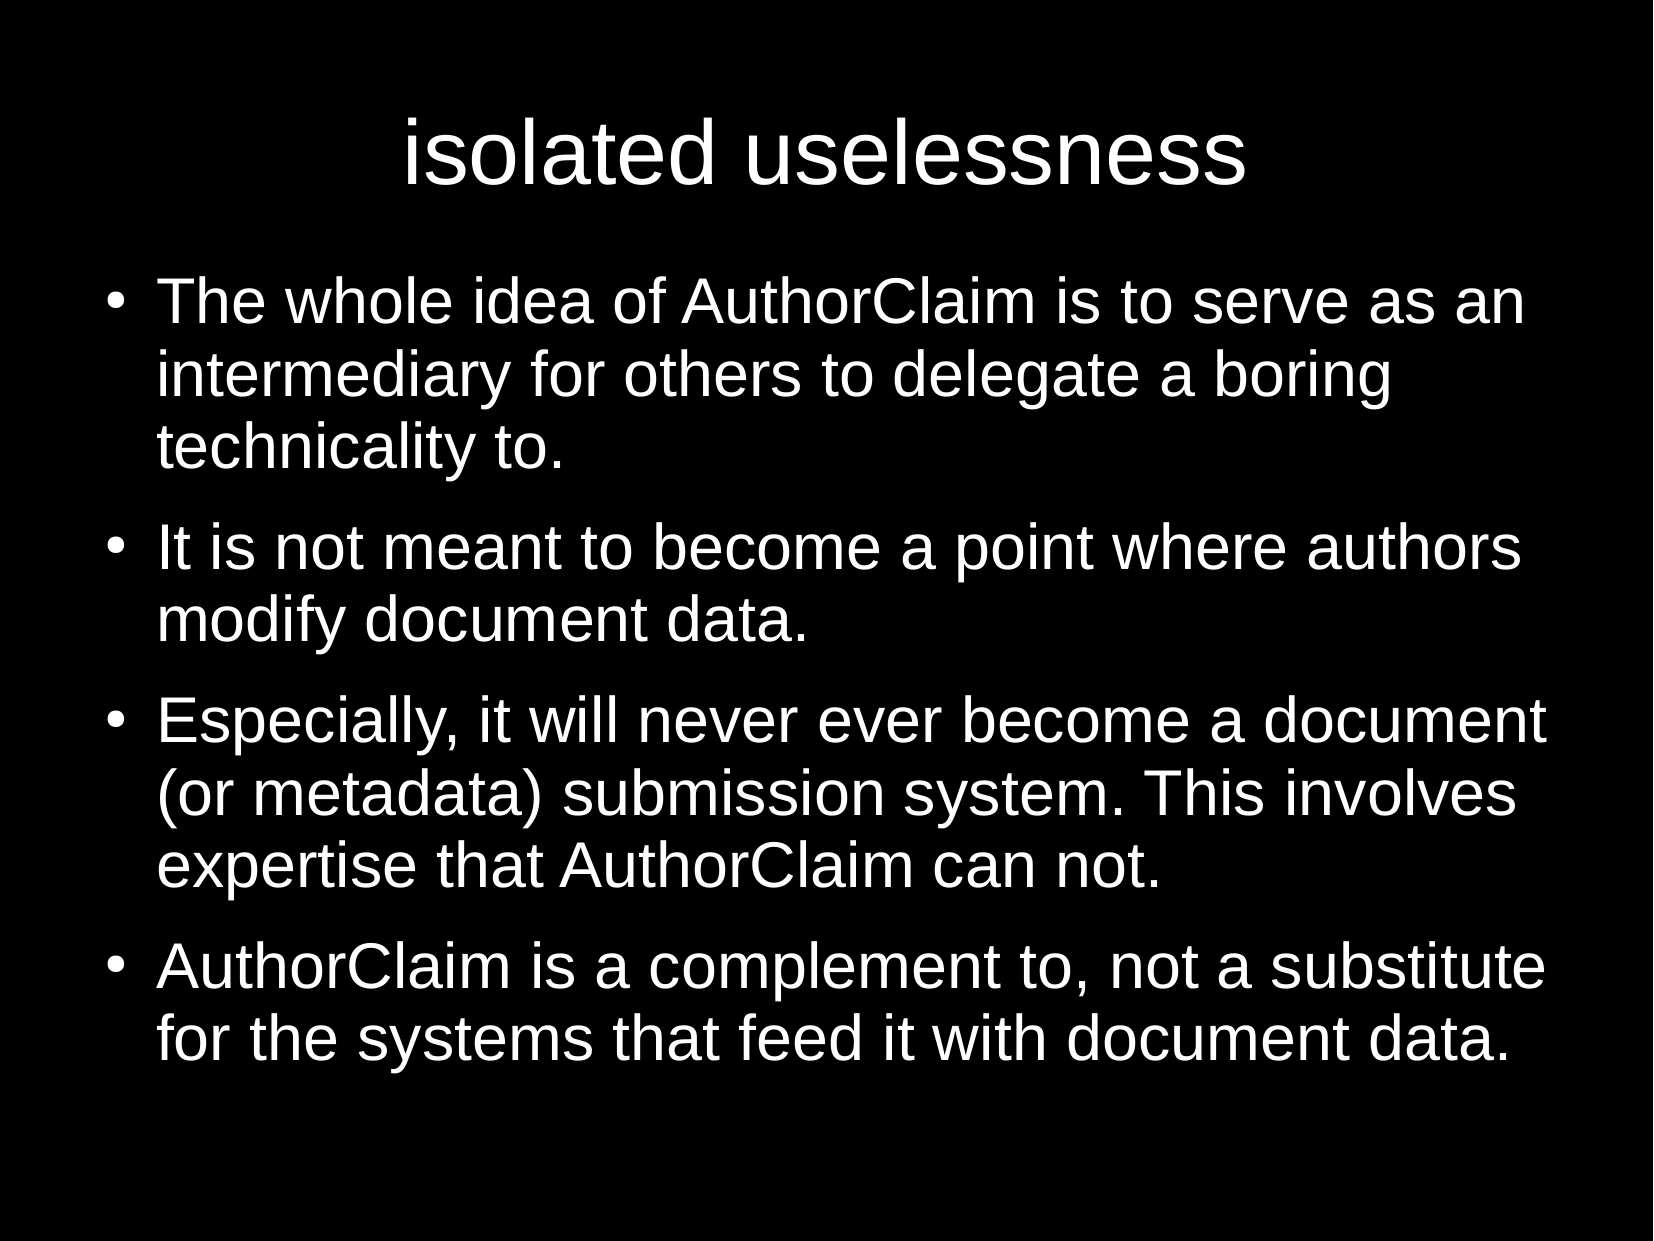

# isolated uselessness
The whole idea of AuthorClaim is to serve as an intermediary for others to delegate a boring technicality to.
It is not meant to become a point where authors modify document data.
Especially, it will never ever become a document (or metadata) submission system. This involves expertise that AuthorClaim can not.
AuthorClaim is a complement to, not a substitute for the systems that feed it with document data.